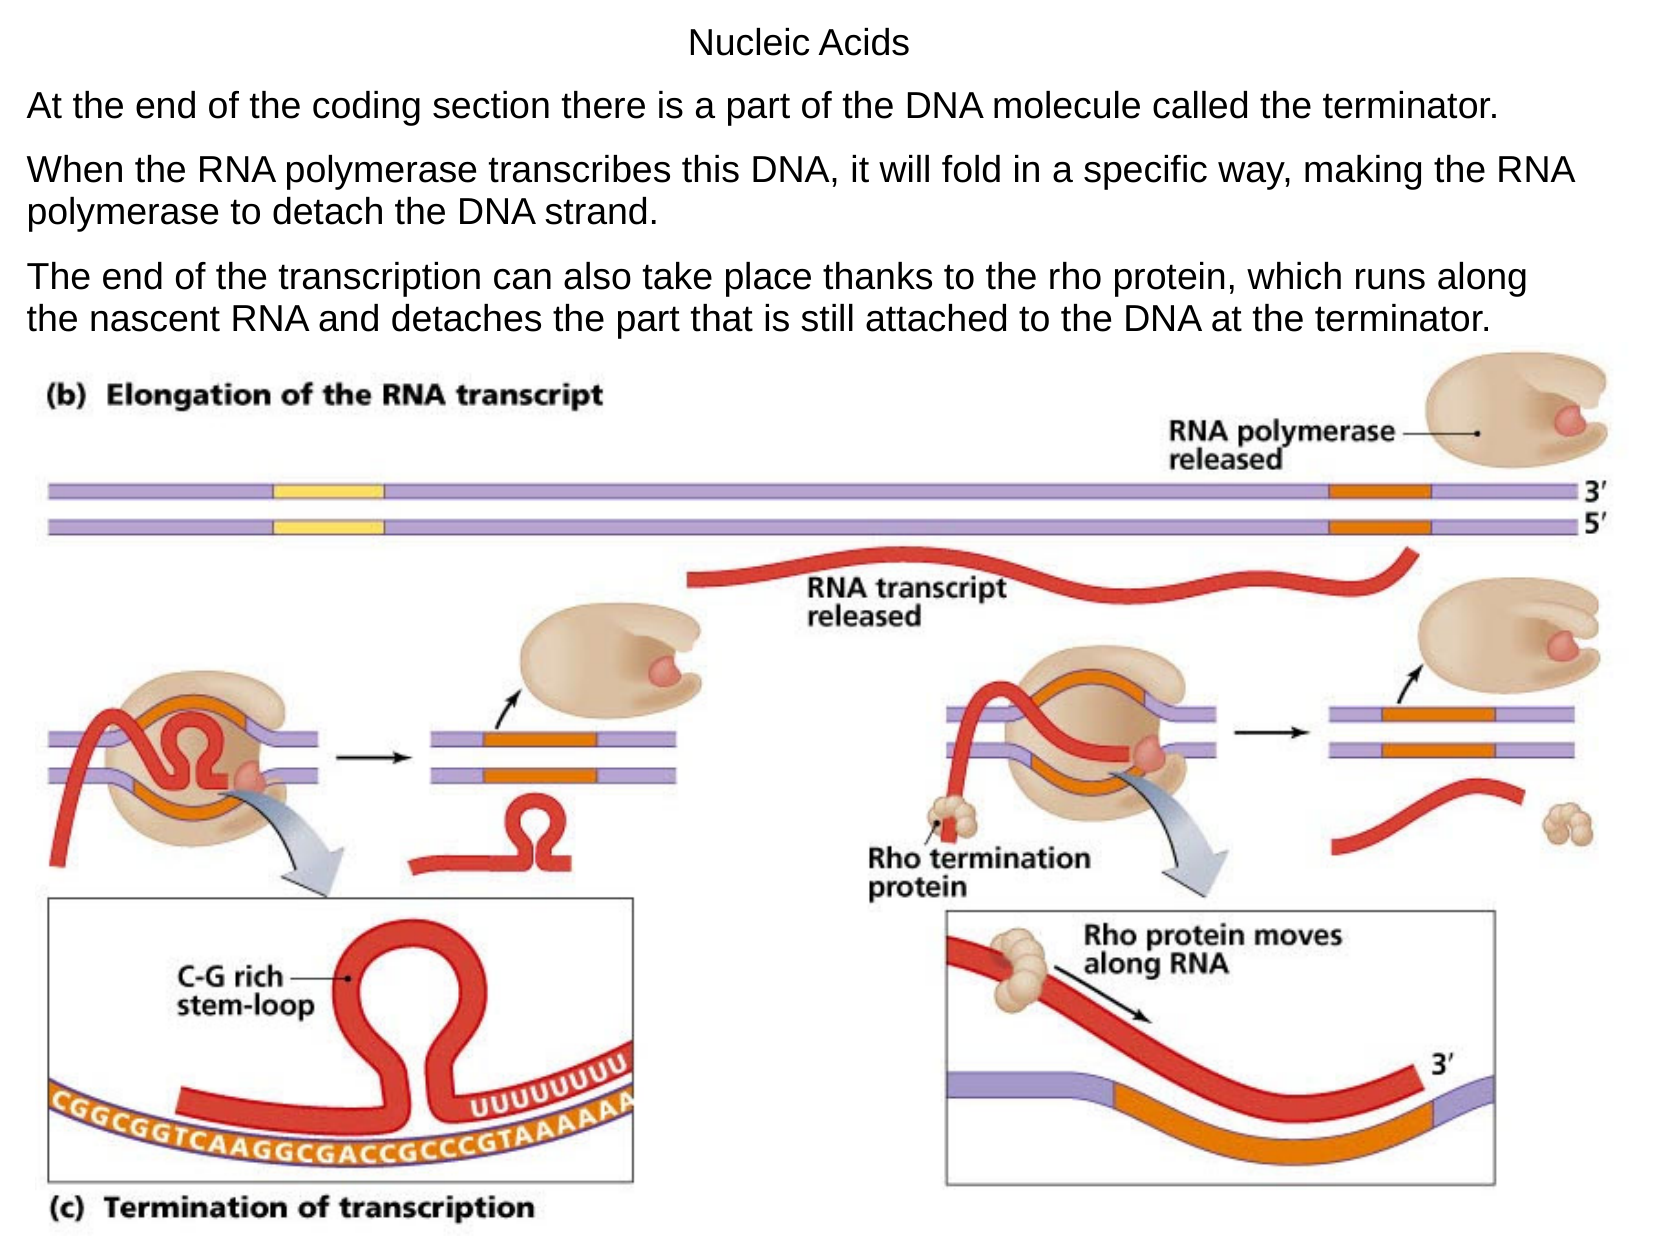

Nucleic Acids
At the end of the coding section there is a part of the DNA molecule called the terminator.
When the RNA polymerase transcribes this DNA, it will fold in a specific way, making the RNA polymerase to detach the DNA strand.
The end of the transcription can also take place thanks to the rho protein, which runs along the nascent RNA and detaches the part that is still attached to the DNA at the terminator.